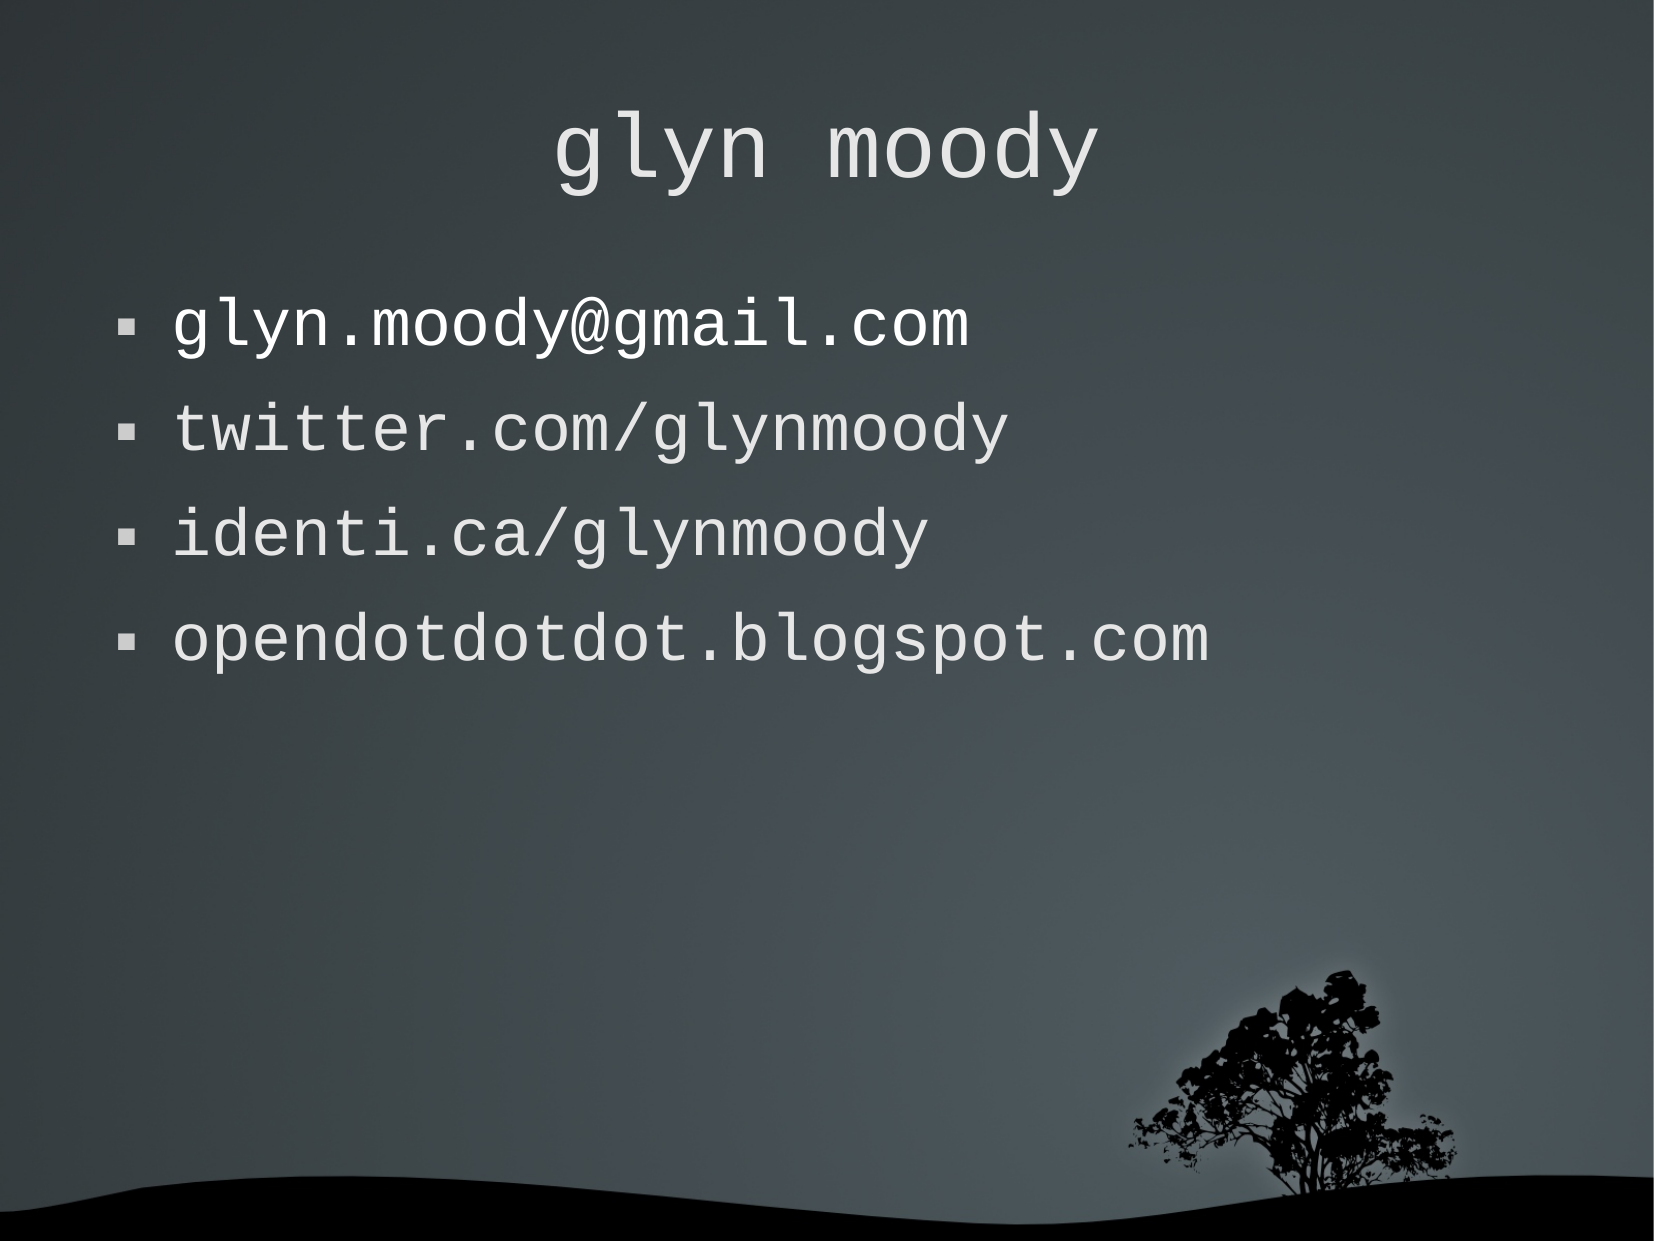

# glyn moody
glyn.moody@gmail.com
twitter.com/glynmoody
identi.ca/glynmoody
opendotdotdot.blogspot.com